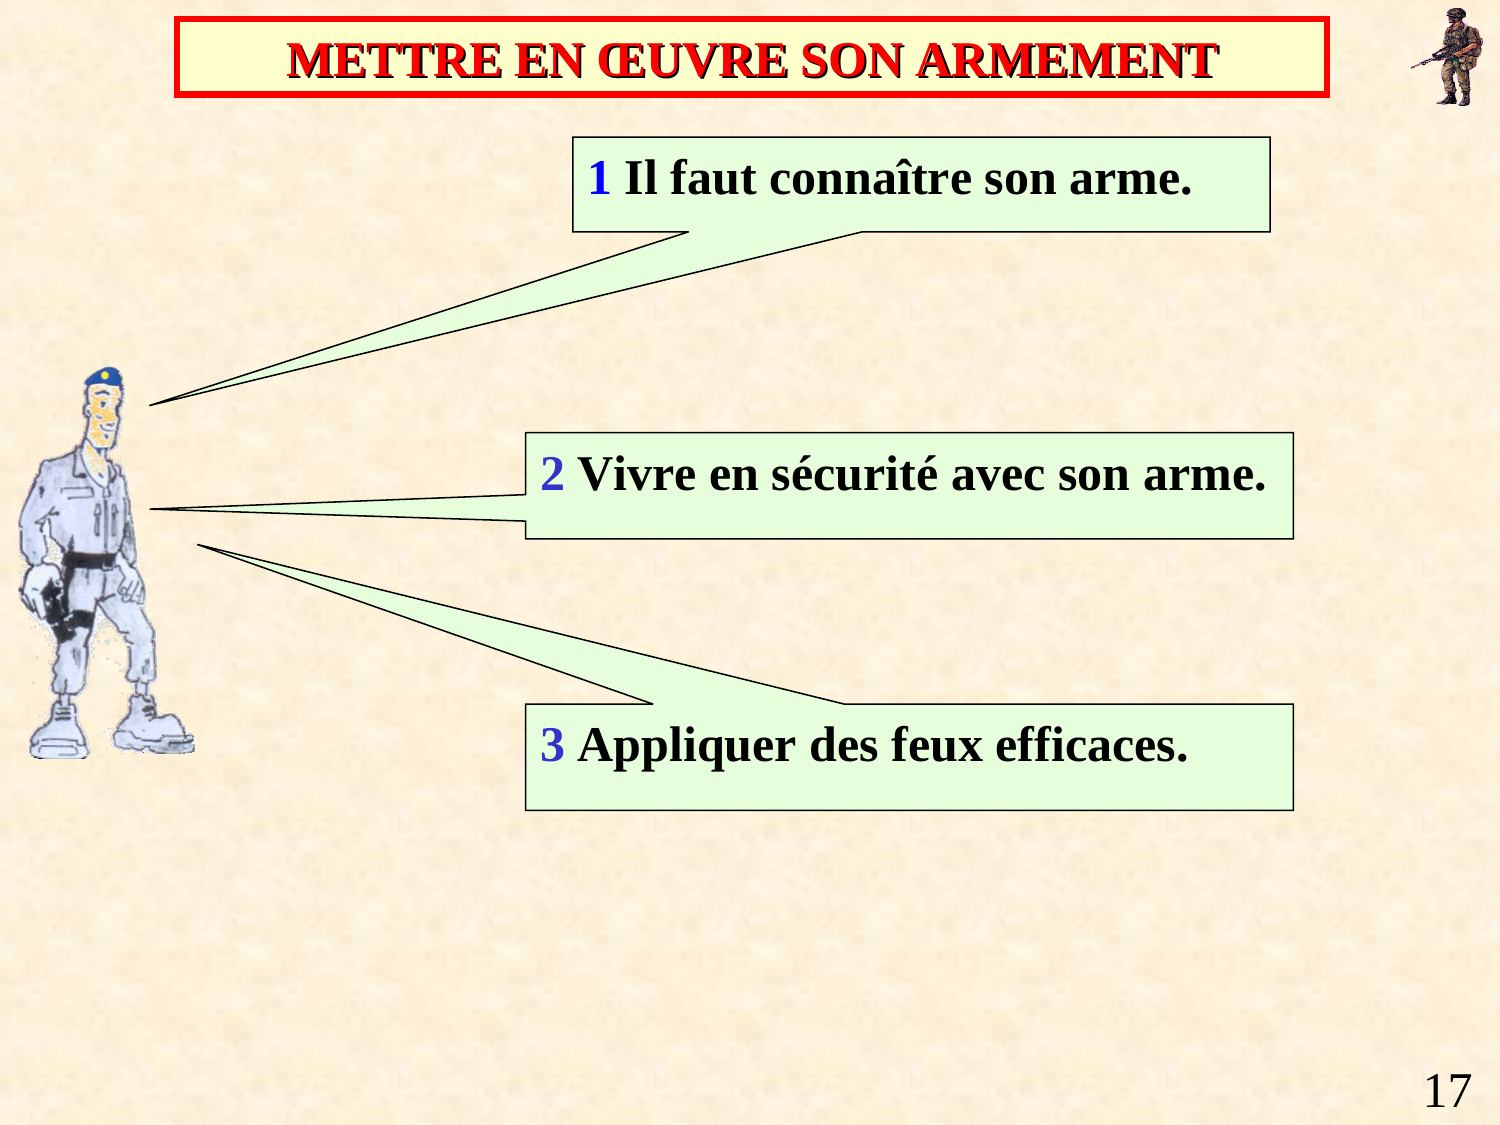

METTRE EN ŒUVRE SON ARMEMENT
1 Il faut connaître son arme.
2 Vivre en sécurité avec son arme.
3 Appliquer des feux efficaces.
17